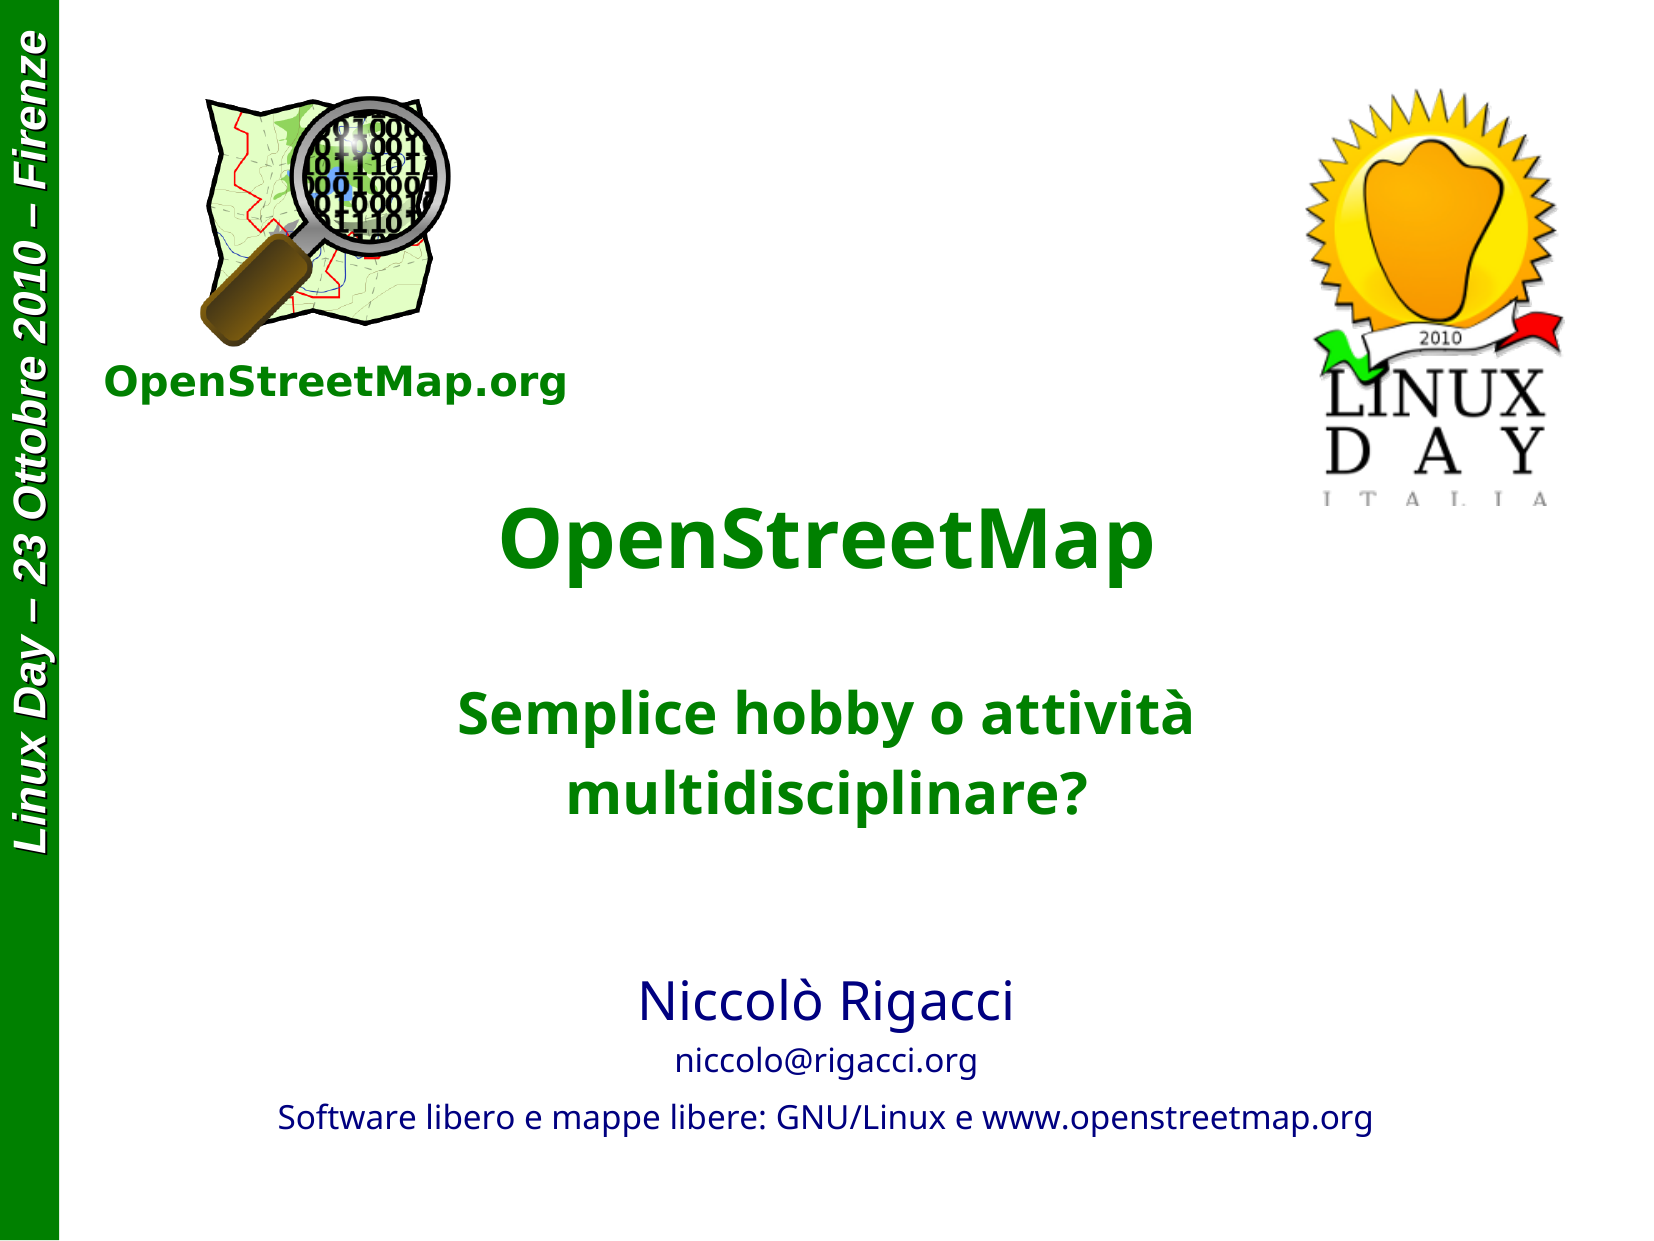

OpenStreetMap.org
OpenStreetMap
Semplice hobby o attività
multidisciplinare?
Niccolò Rigacci
niccolo@rigacci.org
Software libero e mappe libere: GNU/Linux e www.openstreetmap.org